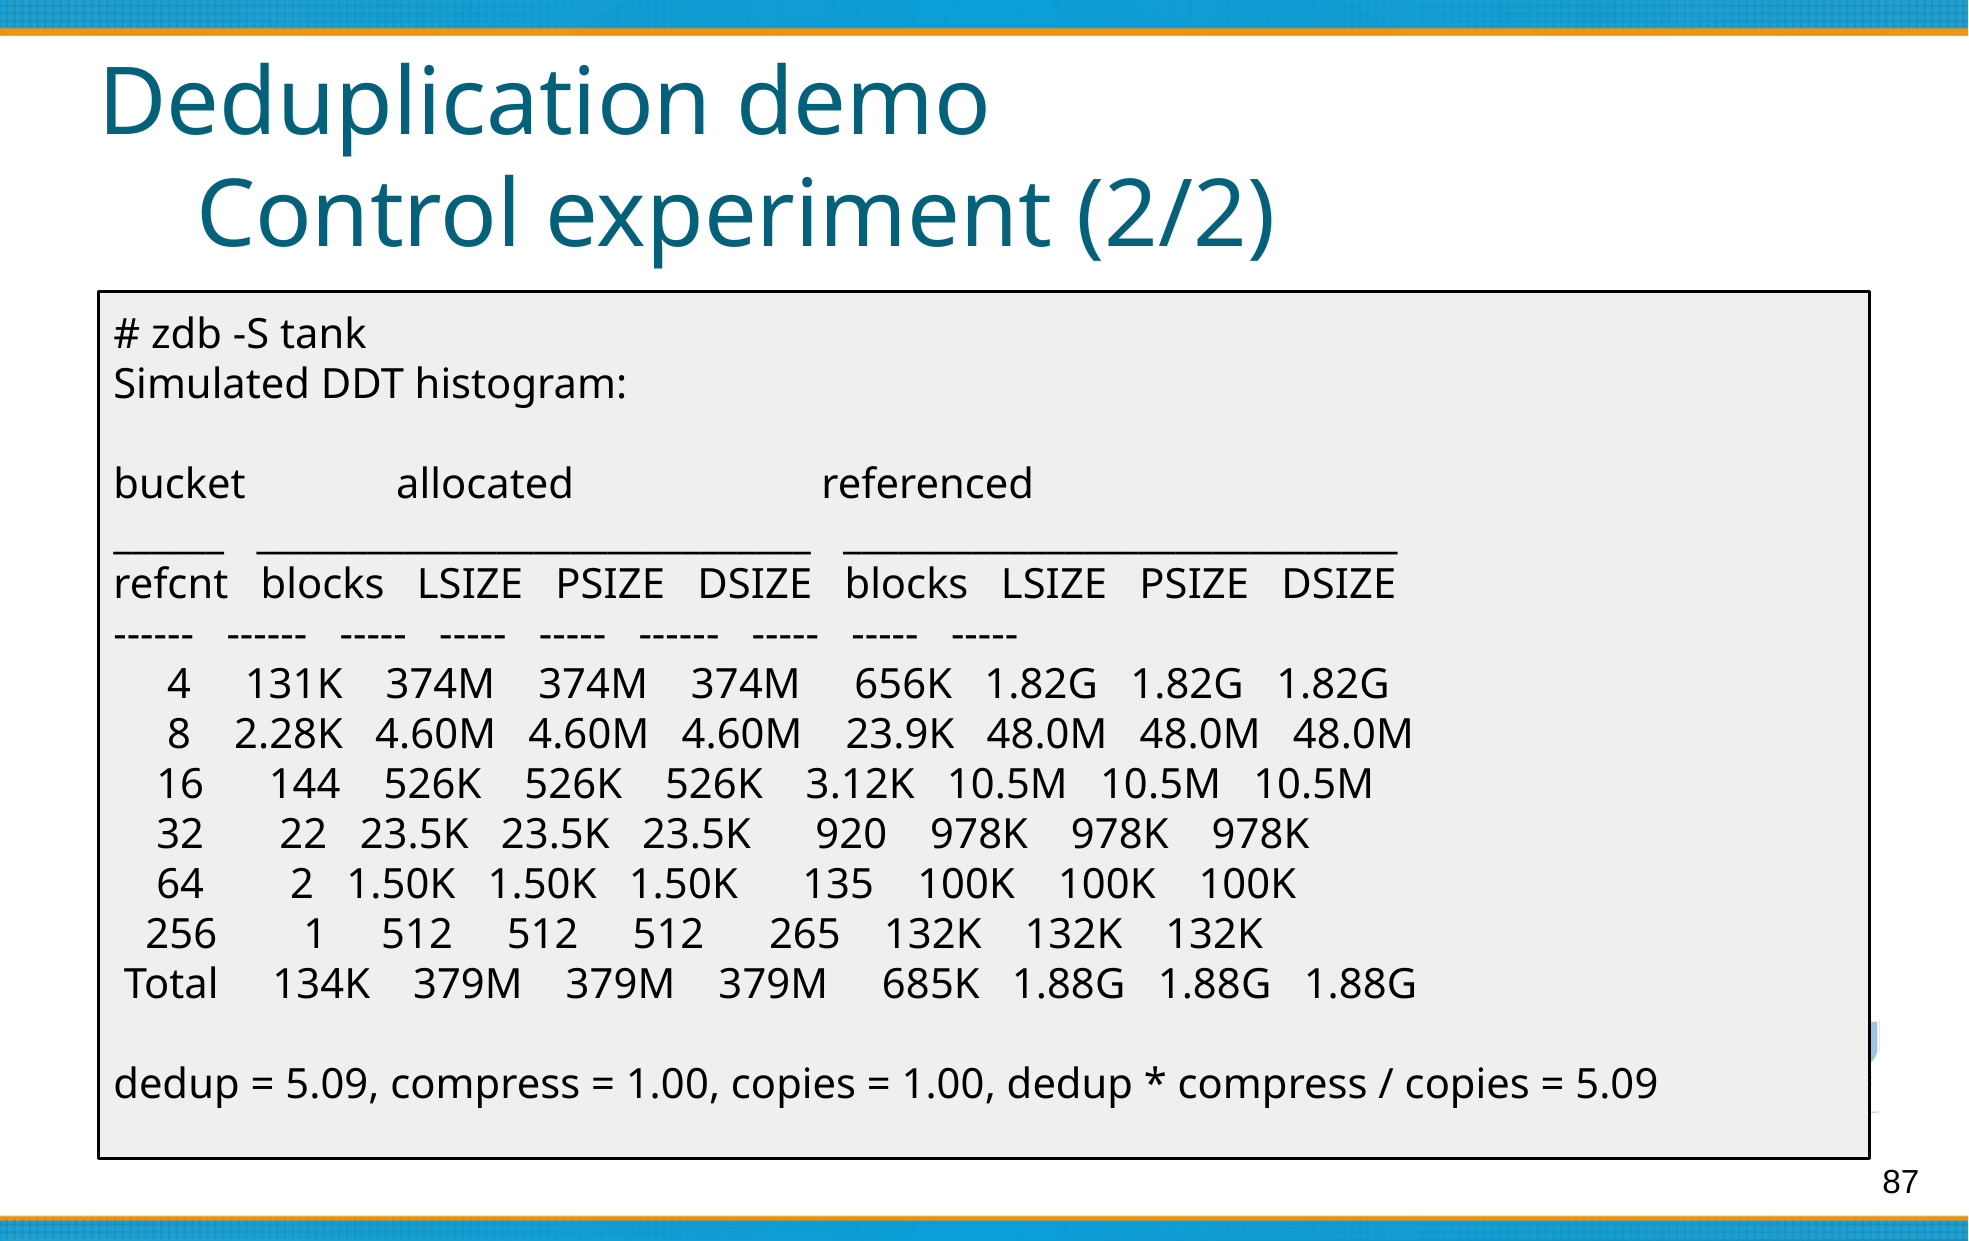

# Deduplication demo Control experiment (2/2)
# zdb -S tank
Simulated DDT histogram:
bucket allocated referenced
______ ______________________________ ______________________________
refcnt blocks LSIZE PSIZE DSIZE blocks LSIZE PSIZE DSIZE
------ ------ ----- ----- ----- ------ ----- ----- -----
 4 131K 374M 374M 374M 656K 1.82G 1.82G 1.82G
 8 2.28K 4.60M 4.60M 4.60M 23.9K 48.0M 48.0M 48.0M
 16 144 526K 526K 526K 3.12K 10.5M 10.5M 10.5M
 32 22 23.5K 23.5K 23.5K 920 978K 978K 978K
 64 2 1.50K 1.50K 1.50K 135 100K 100K 100K
 256 1 512 512 512 265 132K 132K 132K
 Total 134K 379M 379M 379M 685K 1.88G 1.88G 1.88G
dedup = 5.09, compress = 1.00, copies = 1.00, dedup * compress / copies = 5.09